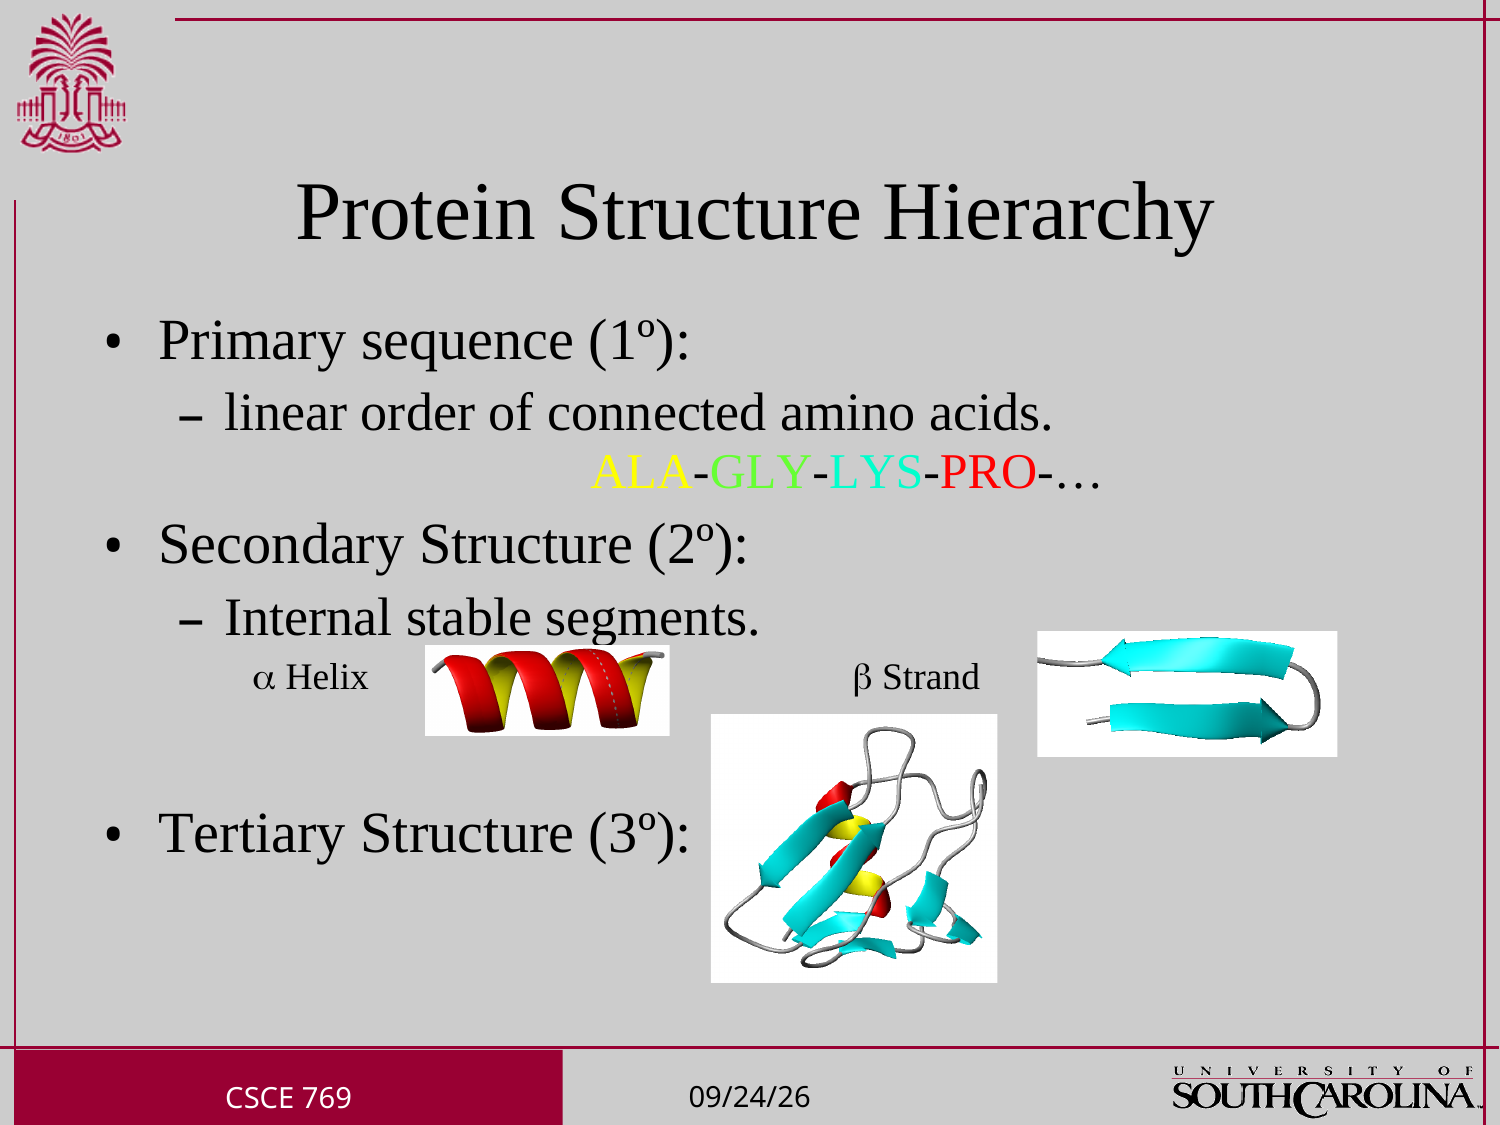

# Protein Structure Hierarchy
Primary sequence (1º):
linear order of connected amino acids.
Secondary Structure (2º):
Internal stable segments.
 Helix				 Strand
Tertiary Structure (3º):
ALA-GLY-LYS-PRO-…